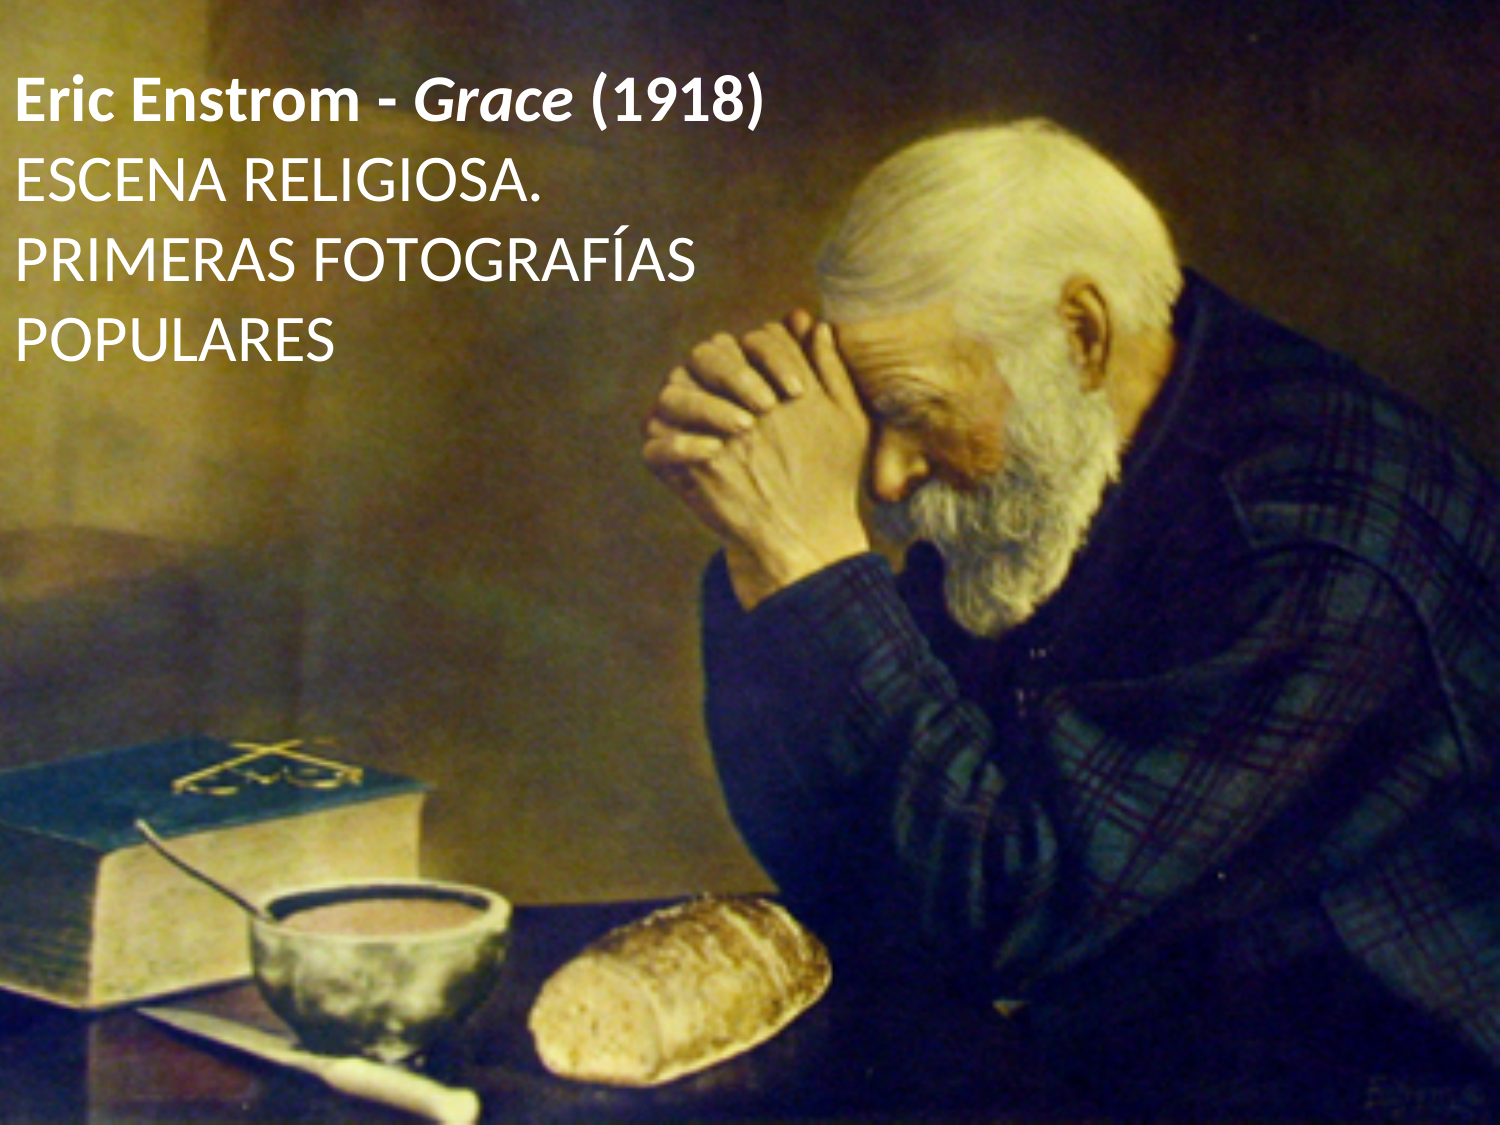

Eric Enstrom - Grace (1918)
ESCENA RELIGIOSA. PRIMERAS FOTOGRAFÍAS POPULARES